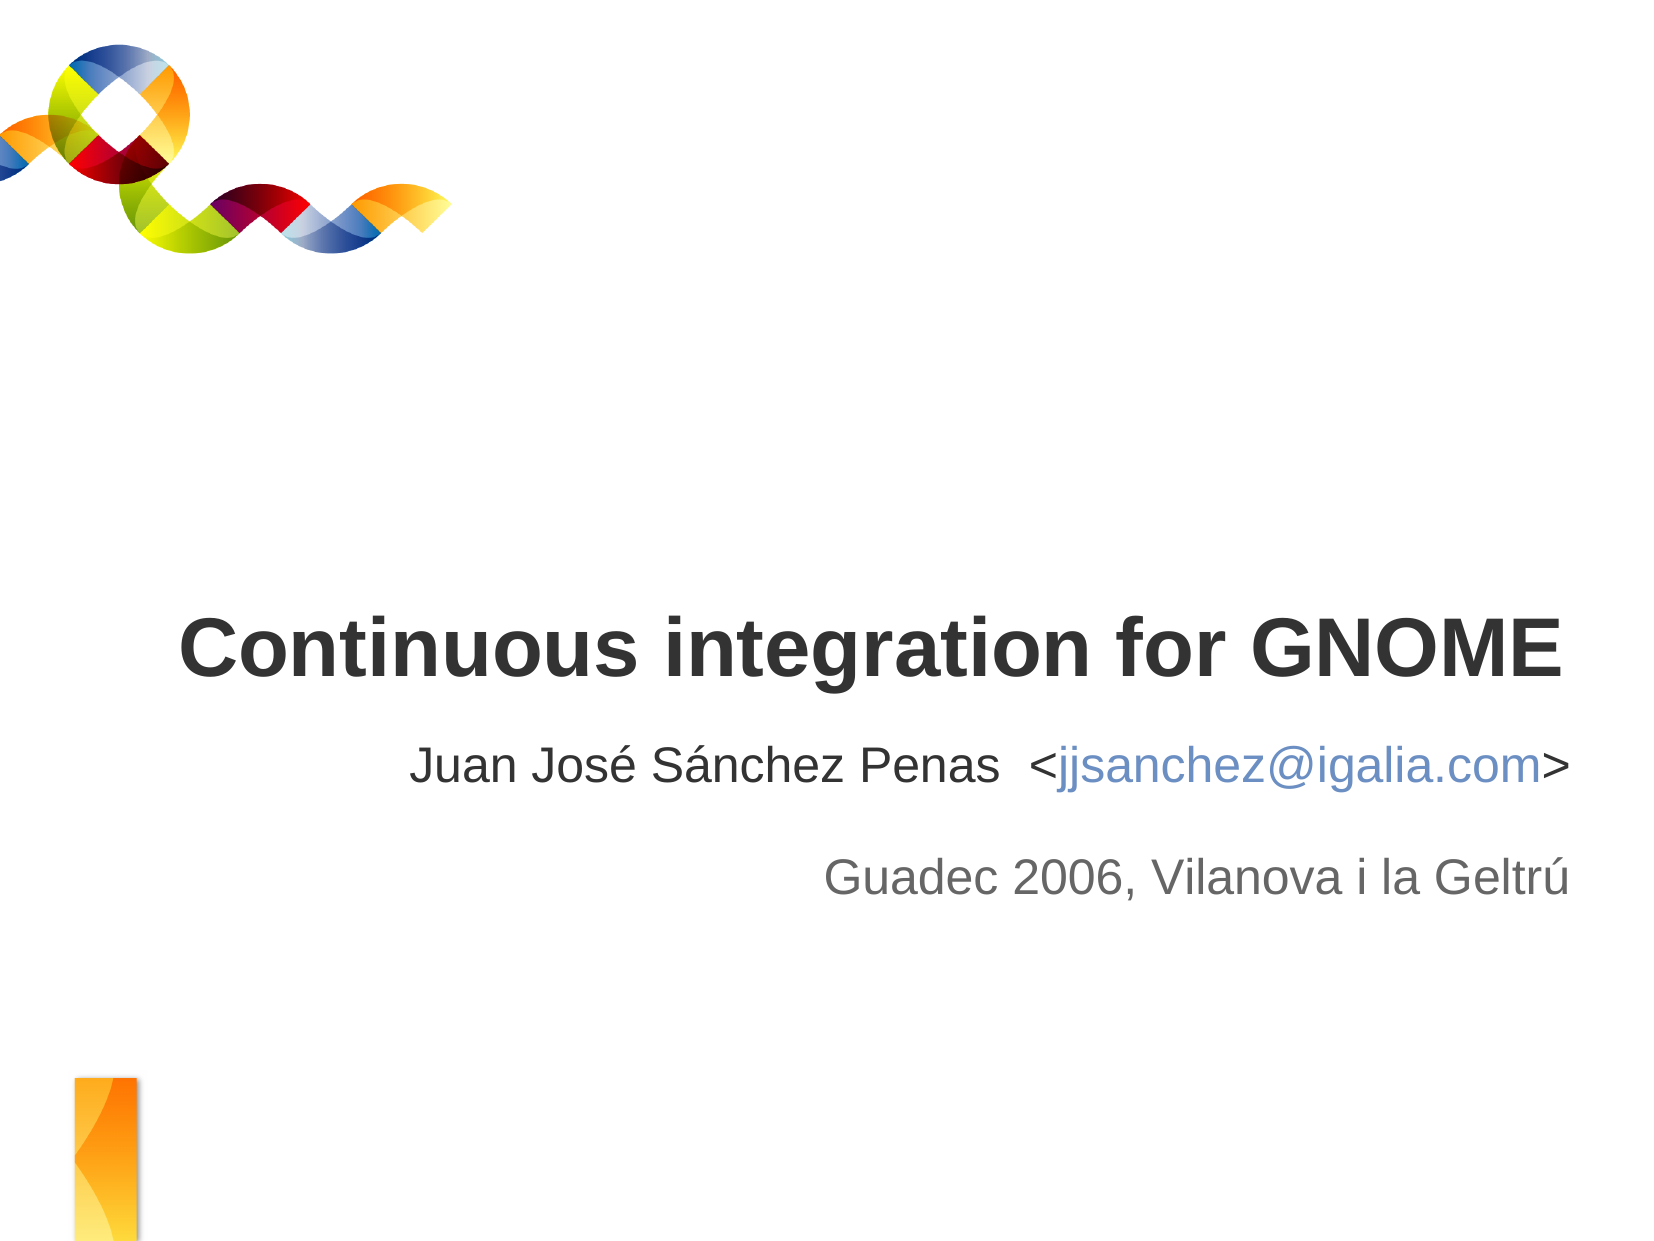

# Continuous integration for GNOME
Juan José Sánchez Penas <jjsanchez@igalia.com>
Guadec 2006, Vilanova i la Geltrú